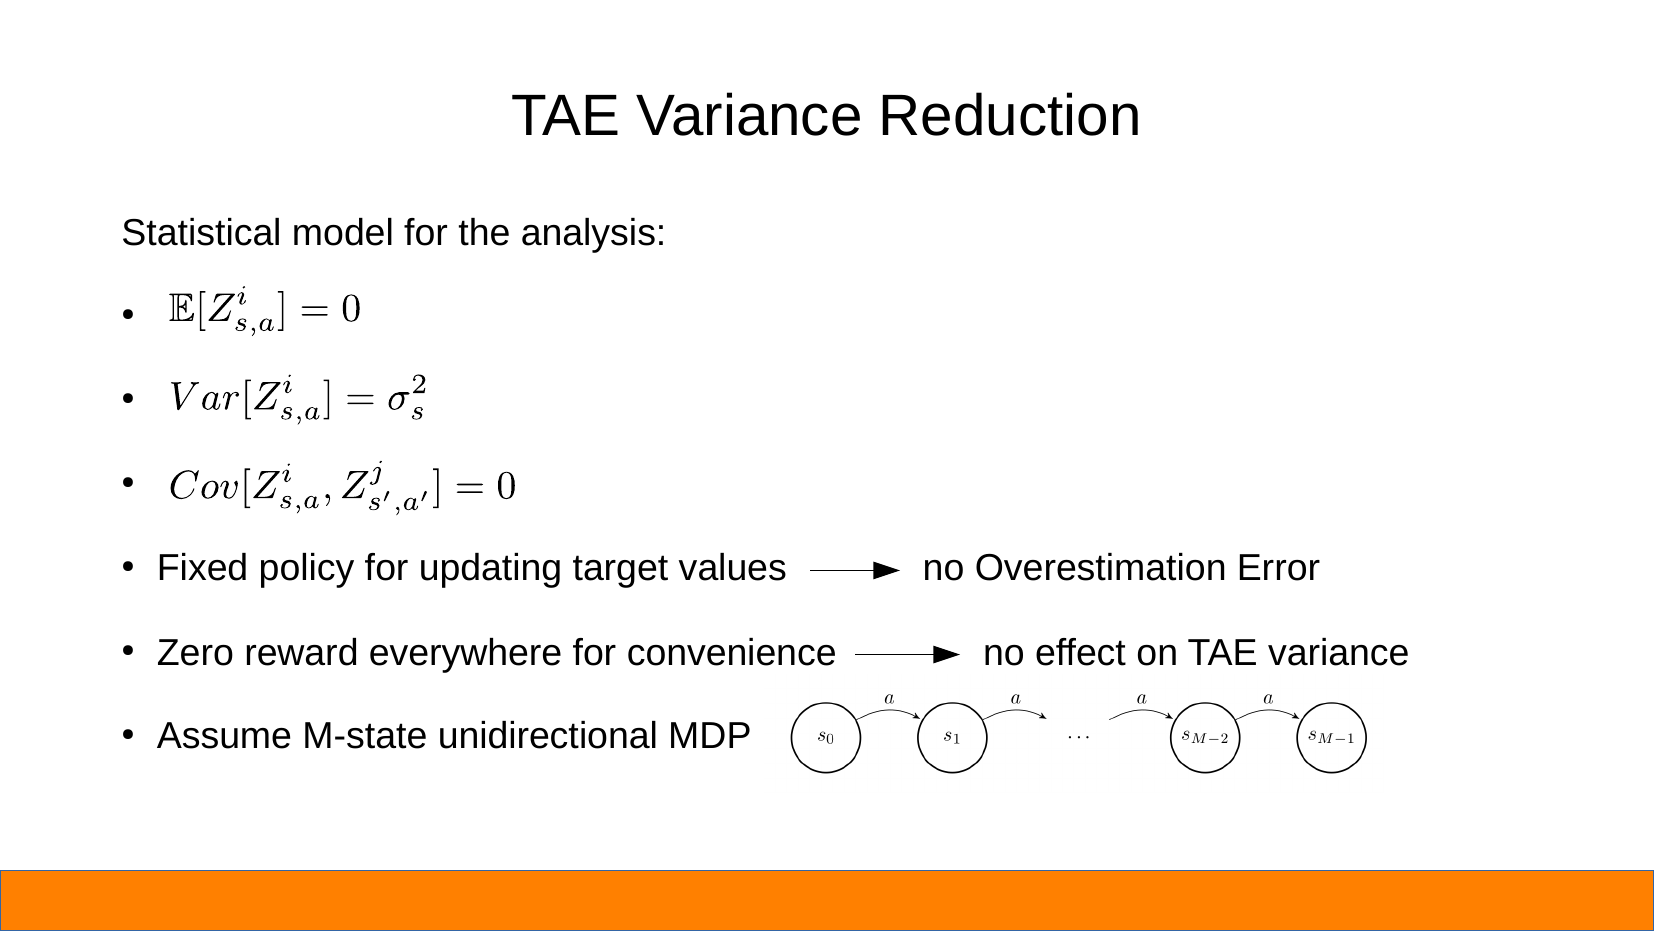

TAE Variance Reduction
Statistical model for the analysis:
Fixed policy for updating target values no Overestimation Error
Zero reward everywhere for convenience no effect on TAE variance
Assume M-state unidirectional MDP